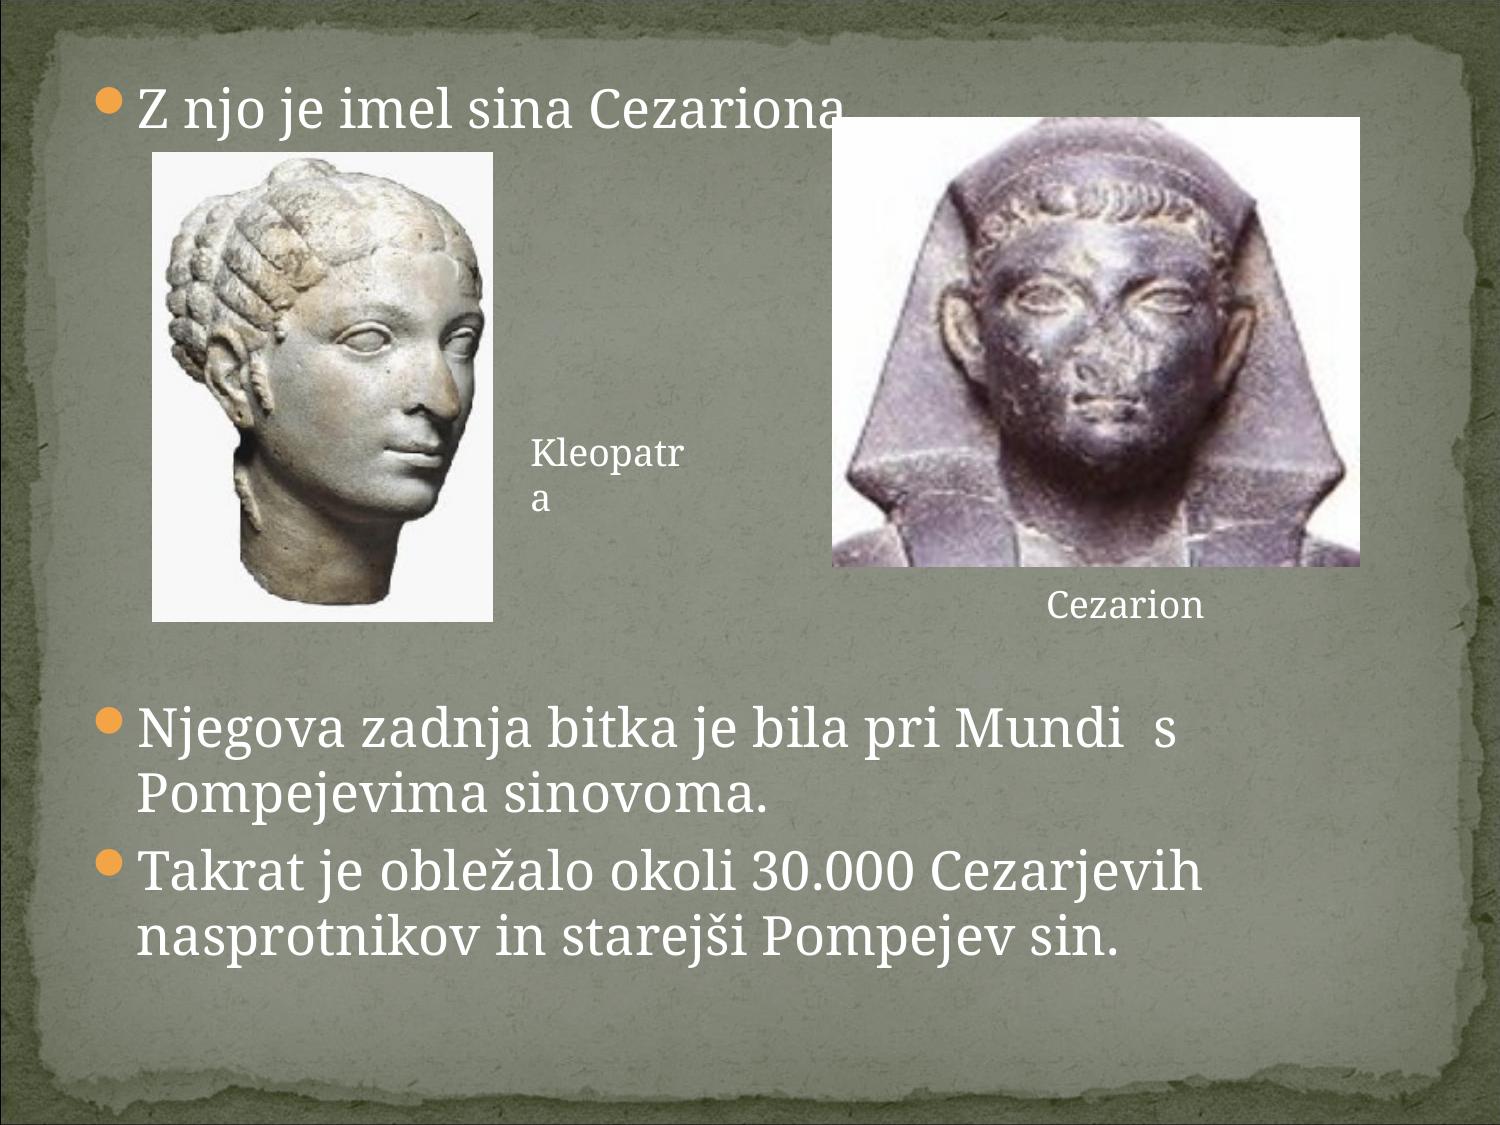

# Z njo je imel sina Cezariona.
Njegova zadnja bitka je bila pri Mundi s Pompejevima sinovoma.
Takrat je obležalo okoli 30.000 Cezarjevih nasprotnikov in starejši Pompejev sin.
Kleopatra
Cezarion